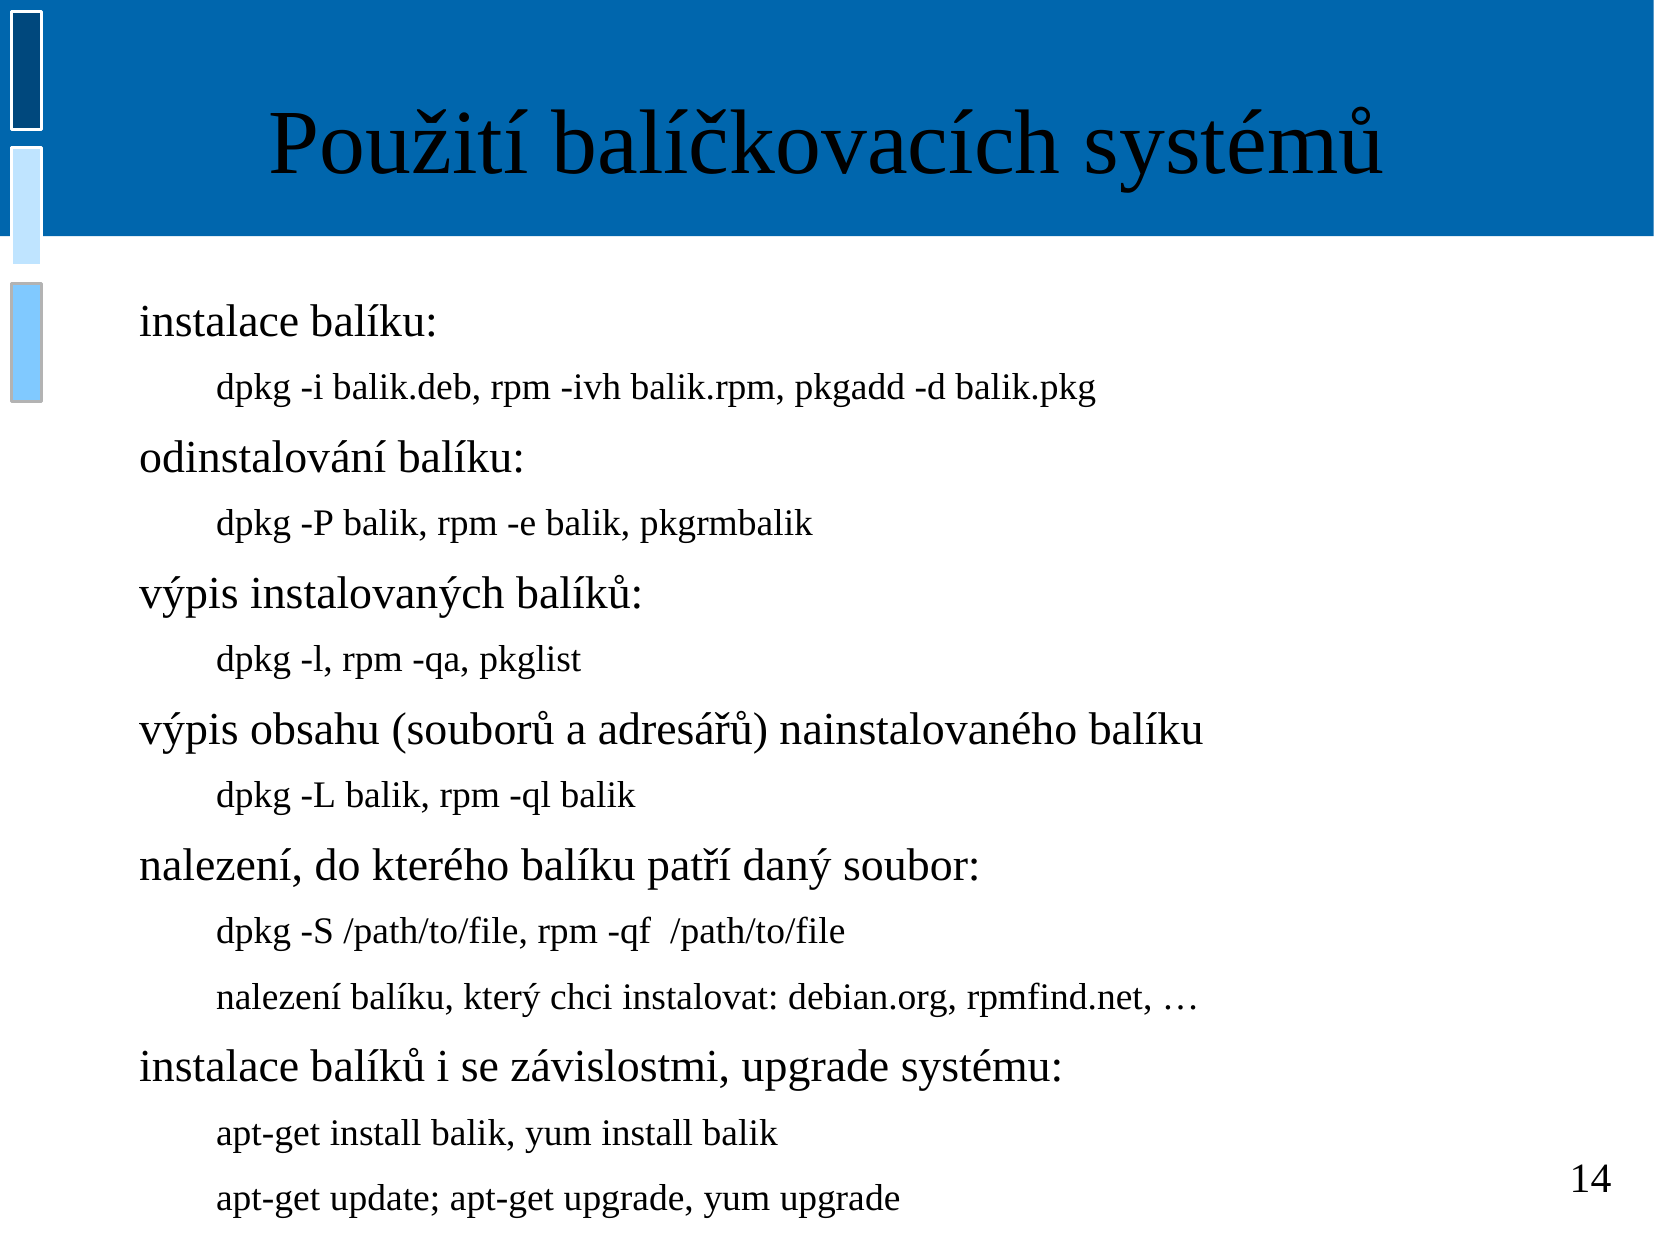

# Použití balíčkovacích systémů
instalace balíku:
dpkg -i balik.deb, rpm -ivh balik.rpm, pkgadd -d balik.pkg
odinstalování balíku:
dpkg -P balik, rpm -e balik, pkgrmbalik
výpis instalovaných balíků:
dpkg -l, rpm -qa, pkglist
výpis obsahu (souborů a adresářů) nainstalovaného balíku
dpkg -L balik, rpm -ql balik
nalezení, do kterého balíku patří daný soubor:
dpkg -S /path/to/file, rpm -qf /path/to/file
nalezení balíku, který chci instalovat: debian.org, rpmfind.net, …
instalace balíků i se závislostmi, upgrade systému:
apt-get install balik, yum install balik
apt-get update; apt-get upgrade, yum upgrade